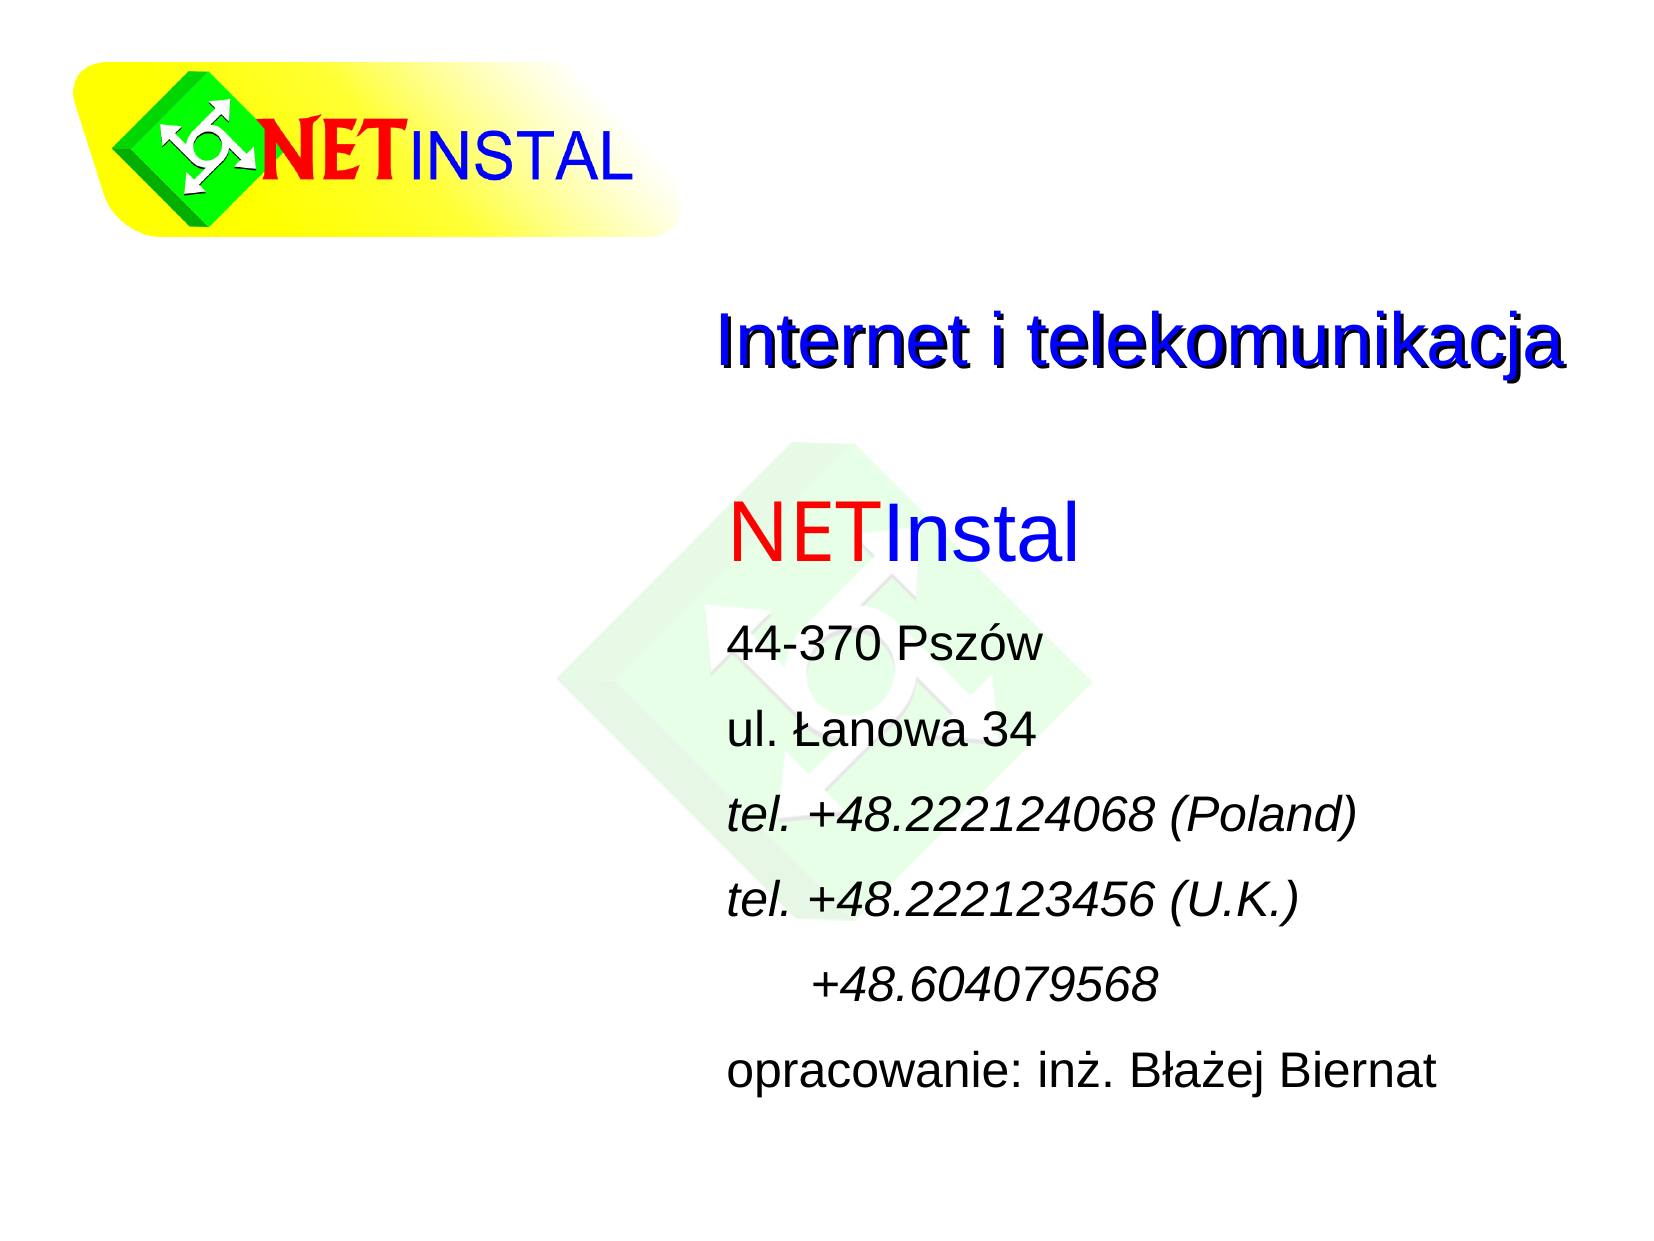

# Internet i telekomunikacja
NETInstal
44-370 Pszów
ul. Łanowa 34
tel. +48.222124068 (Poland)
tel. +48.222123456 (U.K.)
 +48.604079568
opracowanie: inż. Błażej Biernat